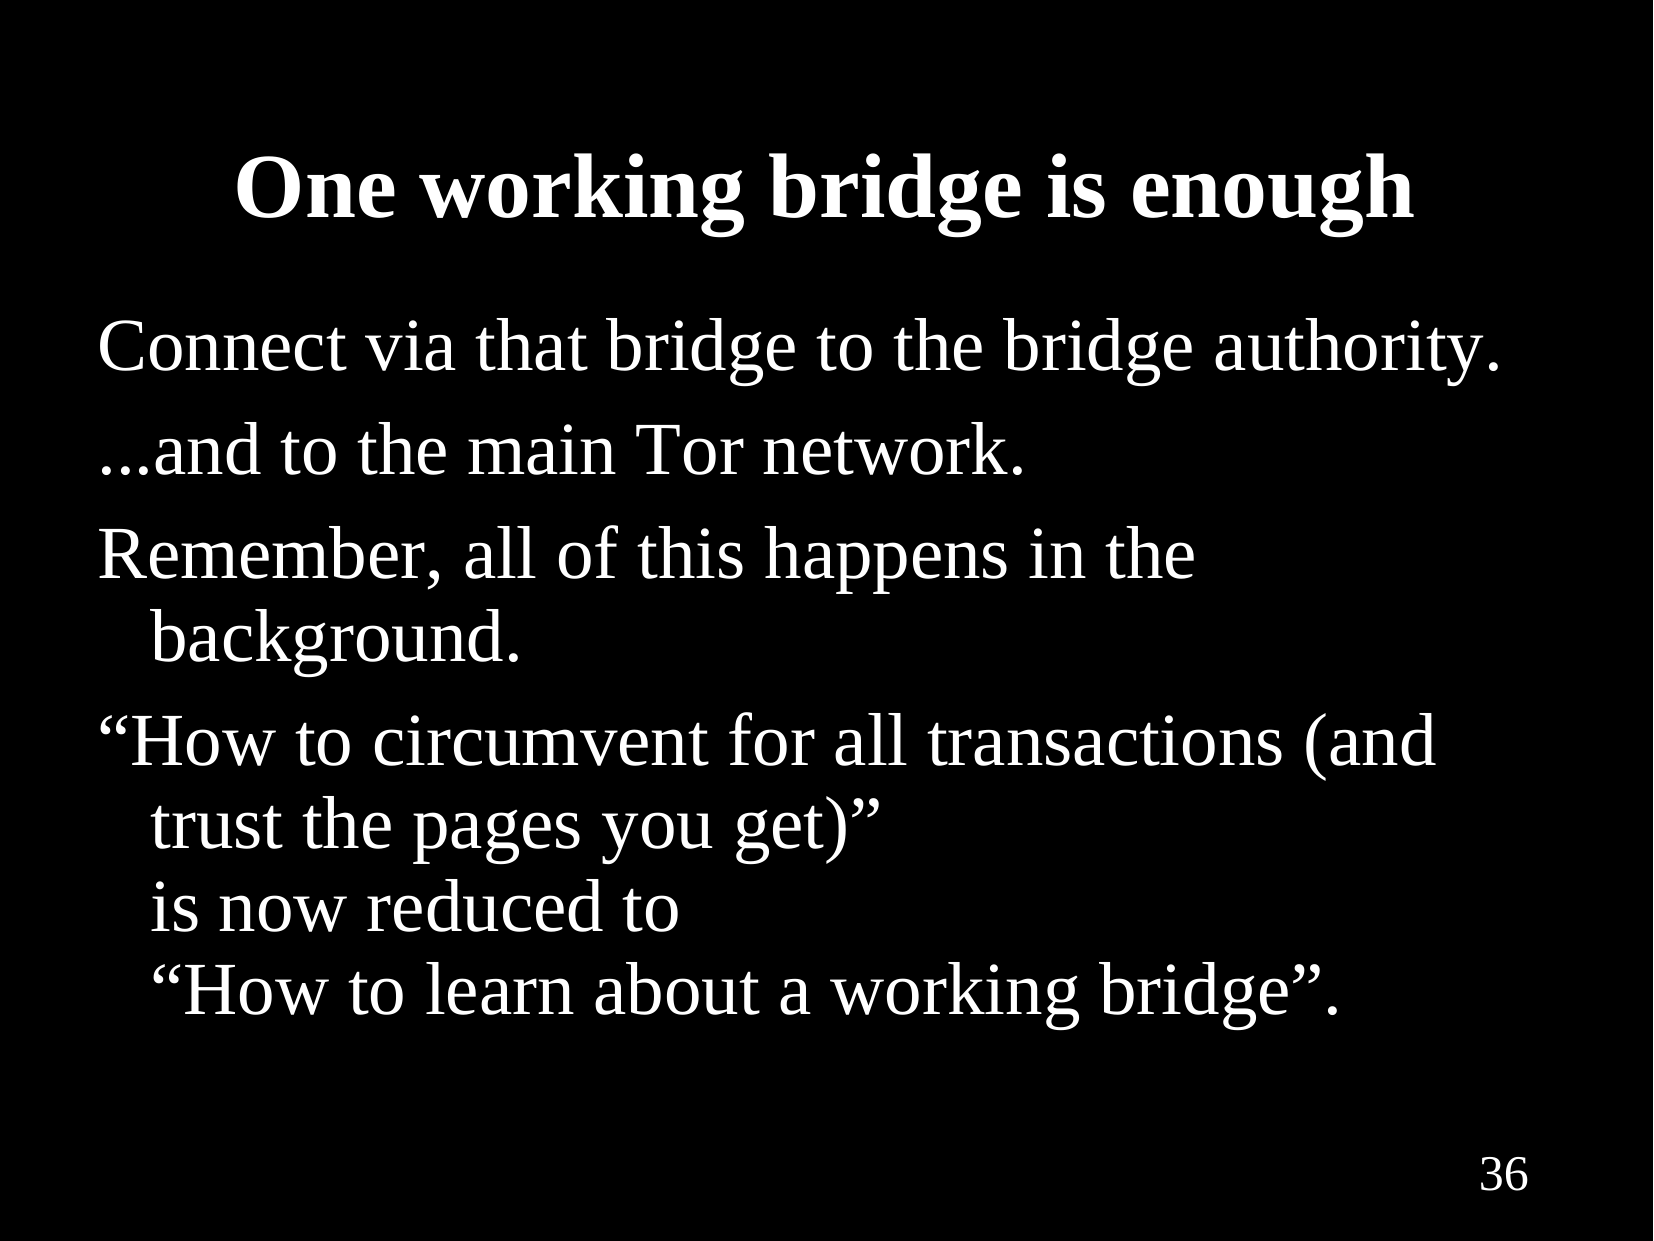

# One working bridge is enough
Connect via that bridge to the bridge authority.
...and to the main Tor network.
Remember, all of this happens in the background.
“How to circumvent for all transactions (and trust the pages you get)” is now reduced to “How to learn about a working bridge”.